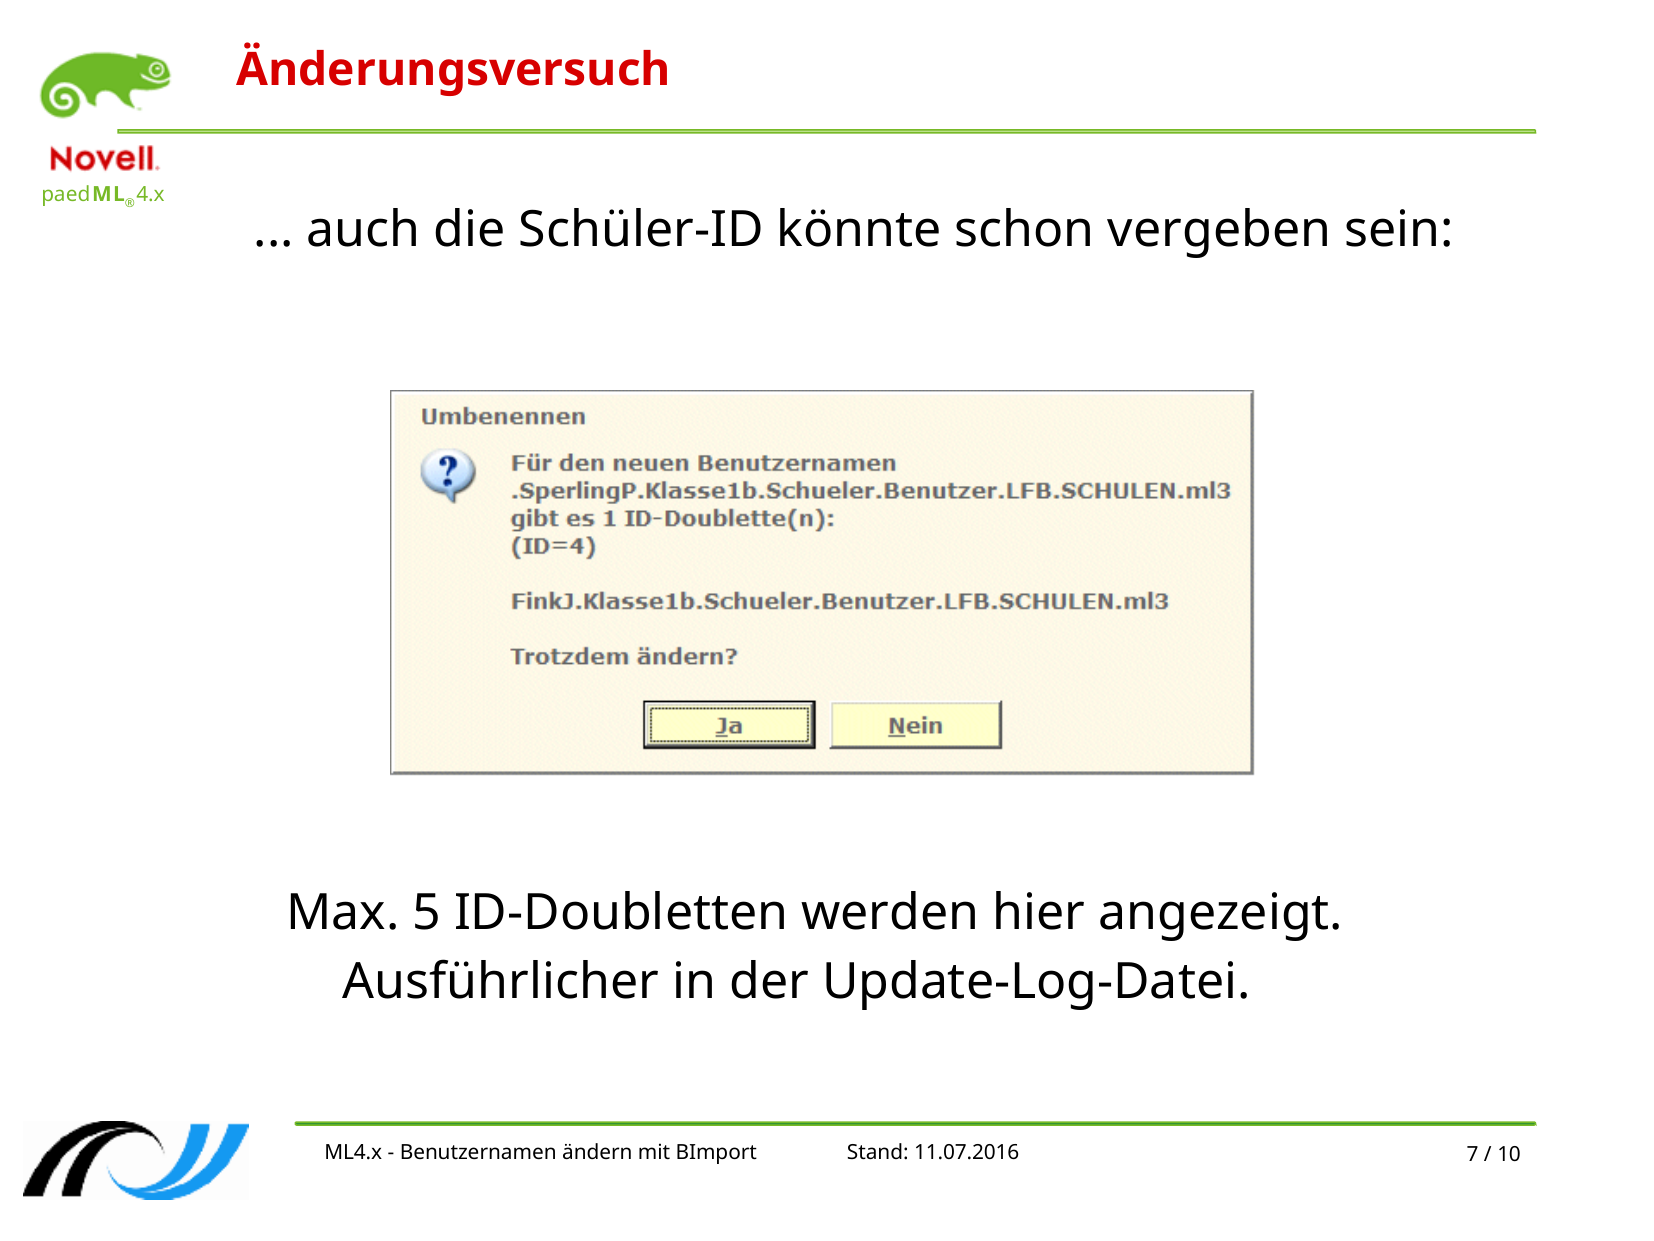

# Änderungsversuch
... auch die Schüler-ID könnte schon vergeben sein:
Max. 5 ID-Doubletten werden hier angezeigt.
Ausführlicher in der Update-Log-Datei.
ML4.x - Benutzernamen ändern mit BImport
11.07.2016
7